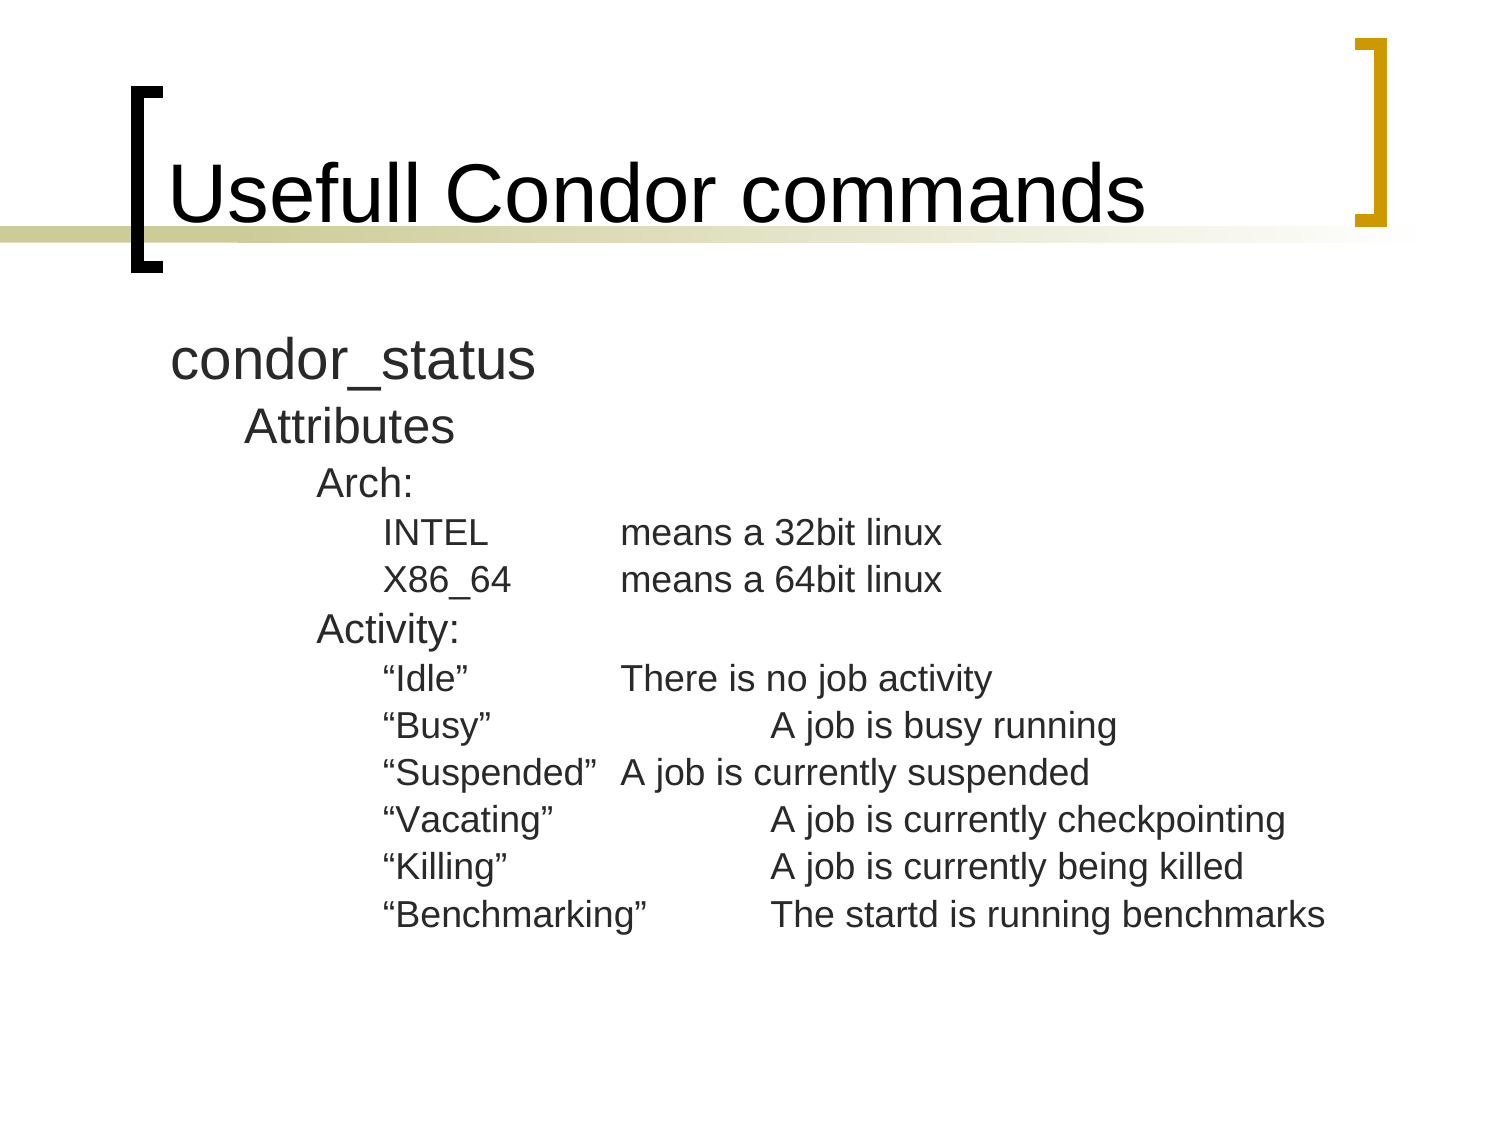

# Usefull Condor commands
condor_status
Attributes
Arch:
INTEL	means a 32bit linux
X86_64	means a 64bit linux
Activity:
“Idle”		There is no job activity
“Busy”		A job is busy running
“Suspended”	A job is currently suspended
“Vacating”		A job is currently checkpointing
“Killing”		A job is currently being killed
“Benchmarking”	The startd is running benchmarks